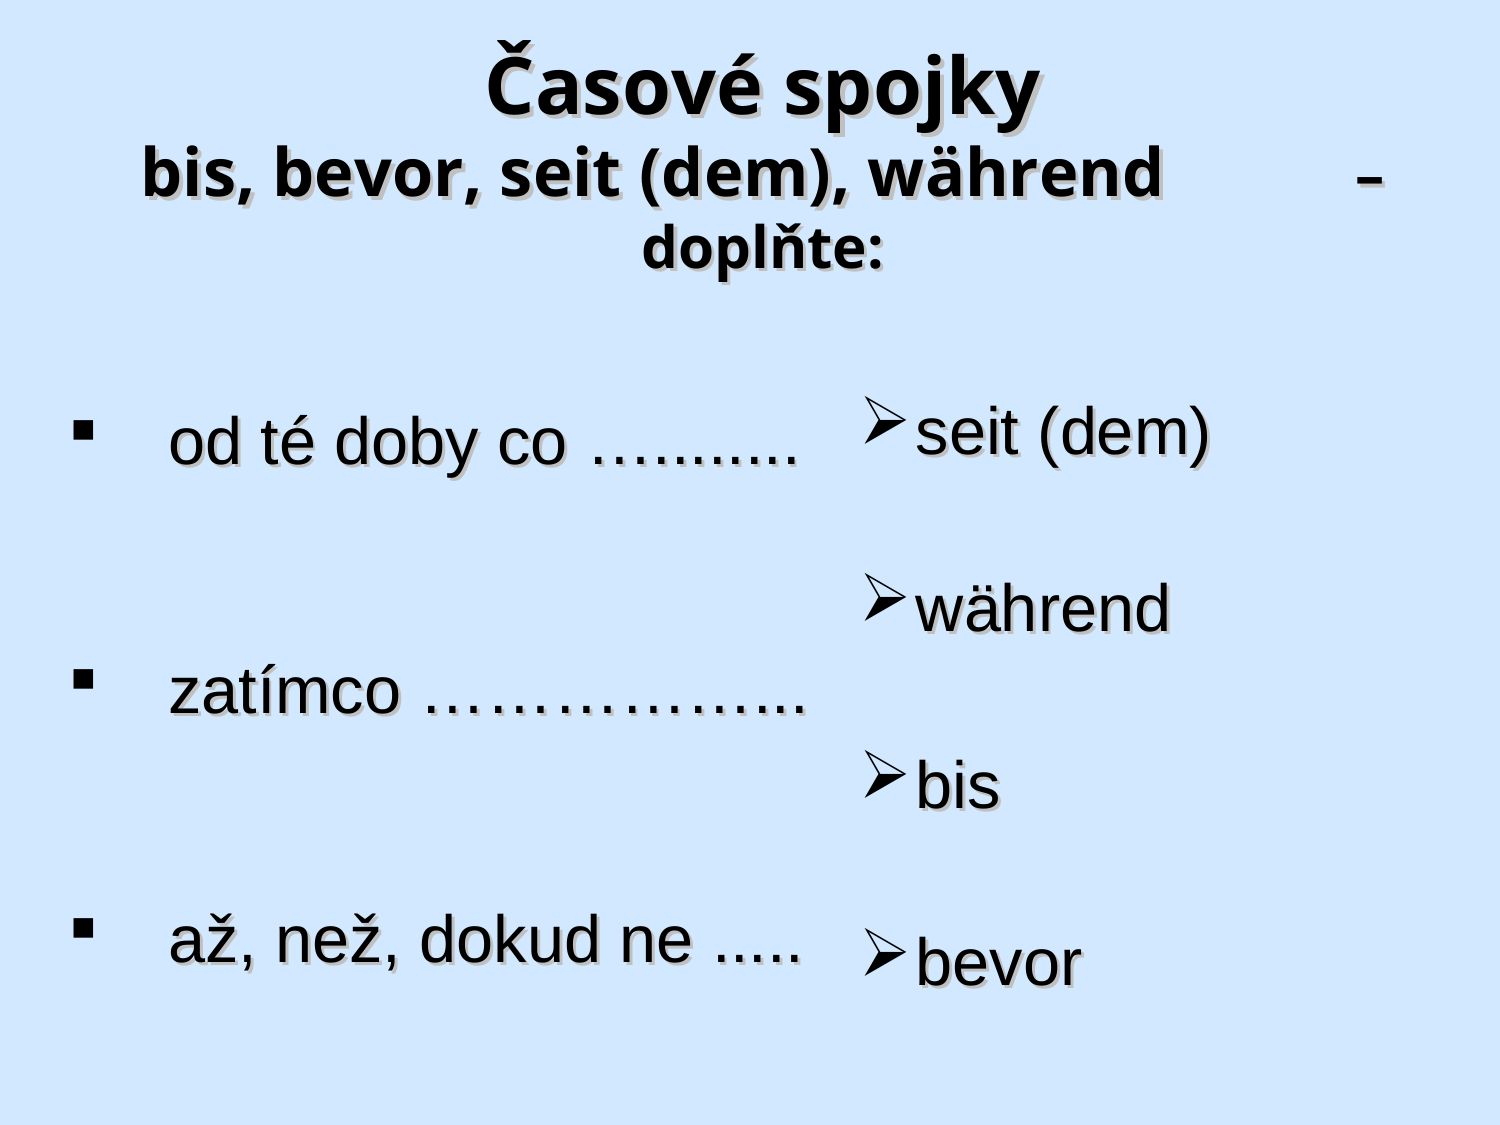

# Časové spojky bis, bevor, seit (dem), während – doplňte:
od té doby co …........
zatímco ……………...
až, než, dokud ne .....
dříve než …………….
seit (dem)
während
bis
bevor